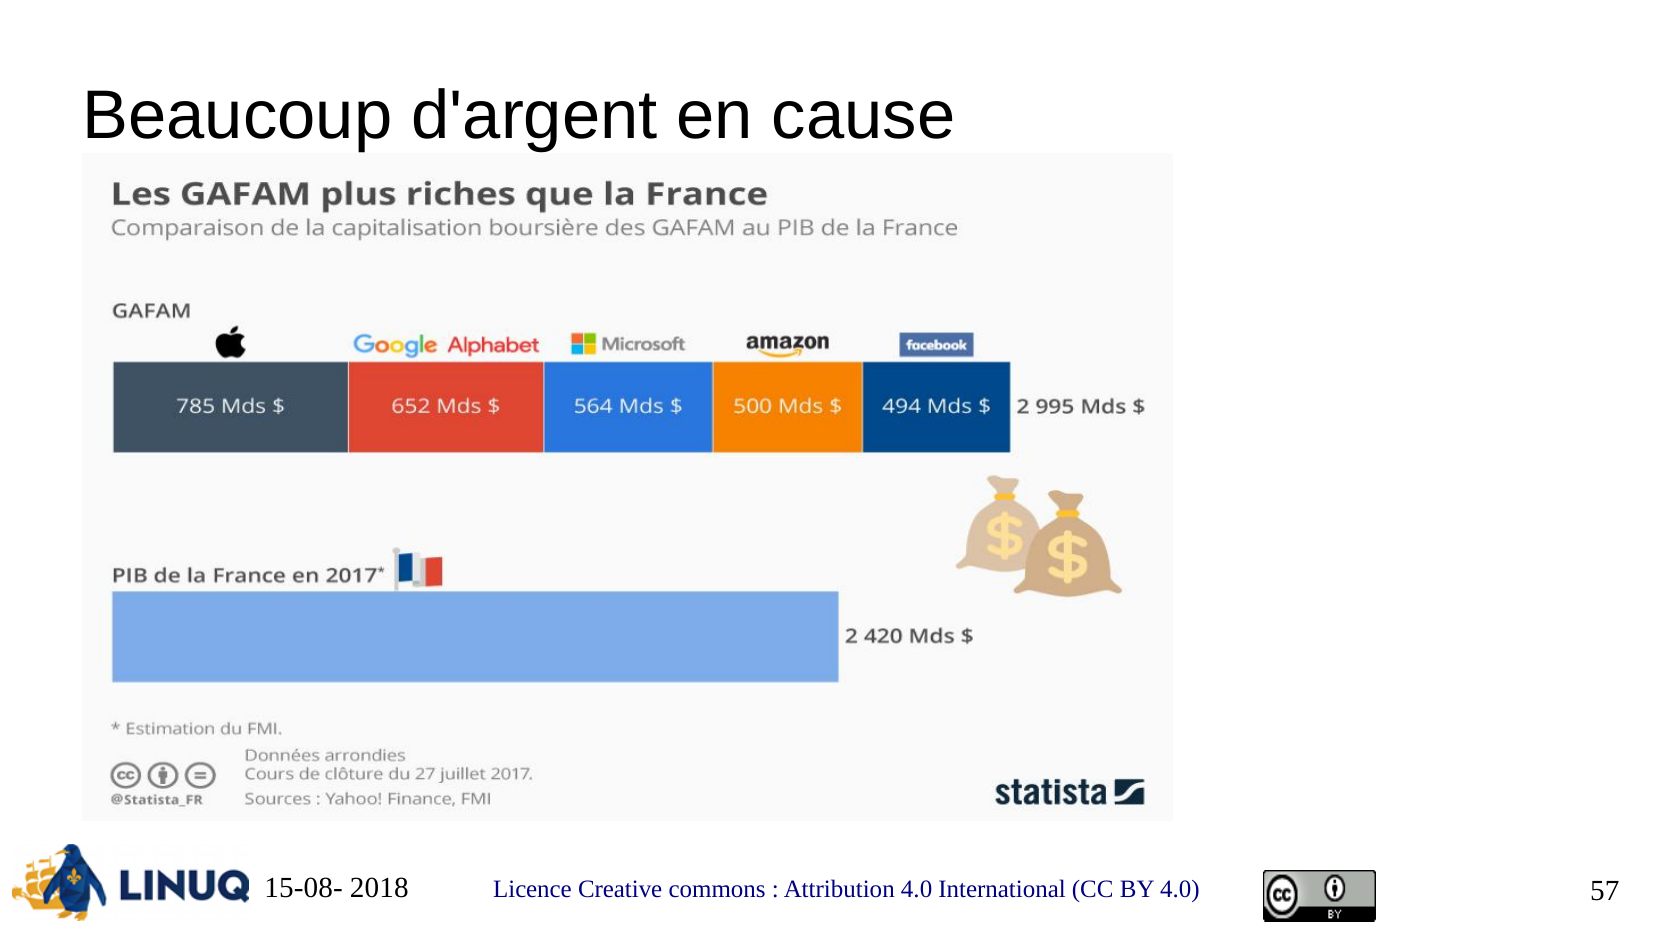

# Beaucoup d'argent en cause
15-08- 2018
57